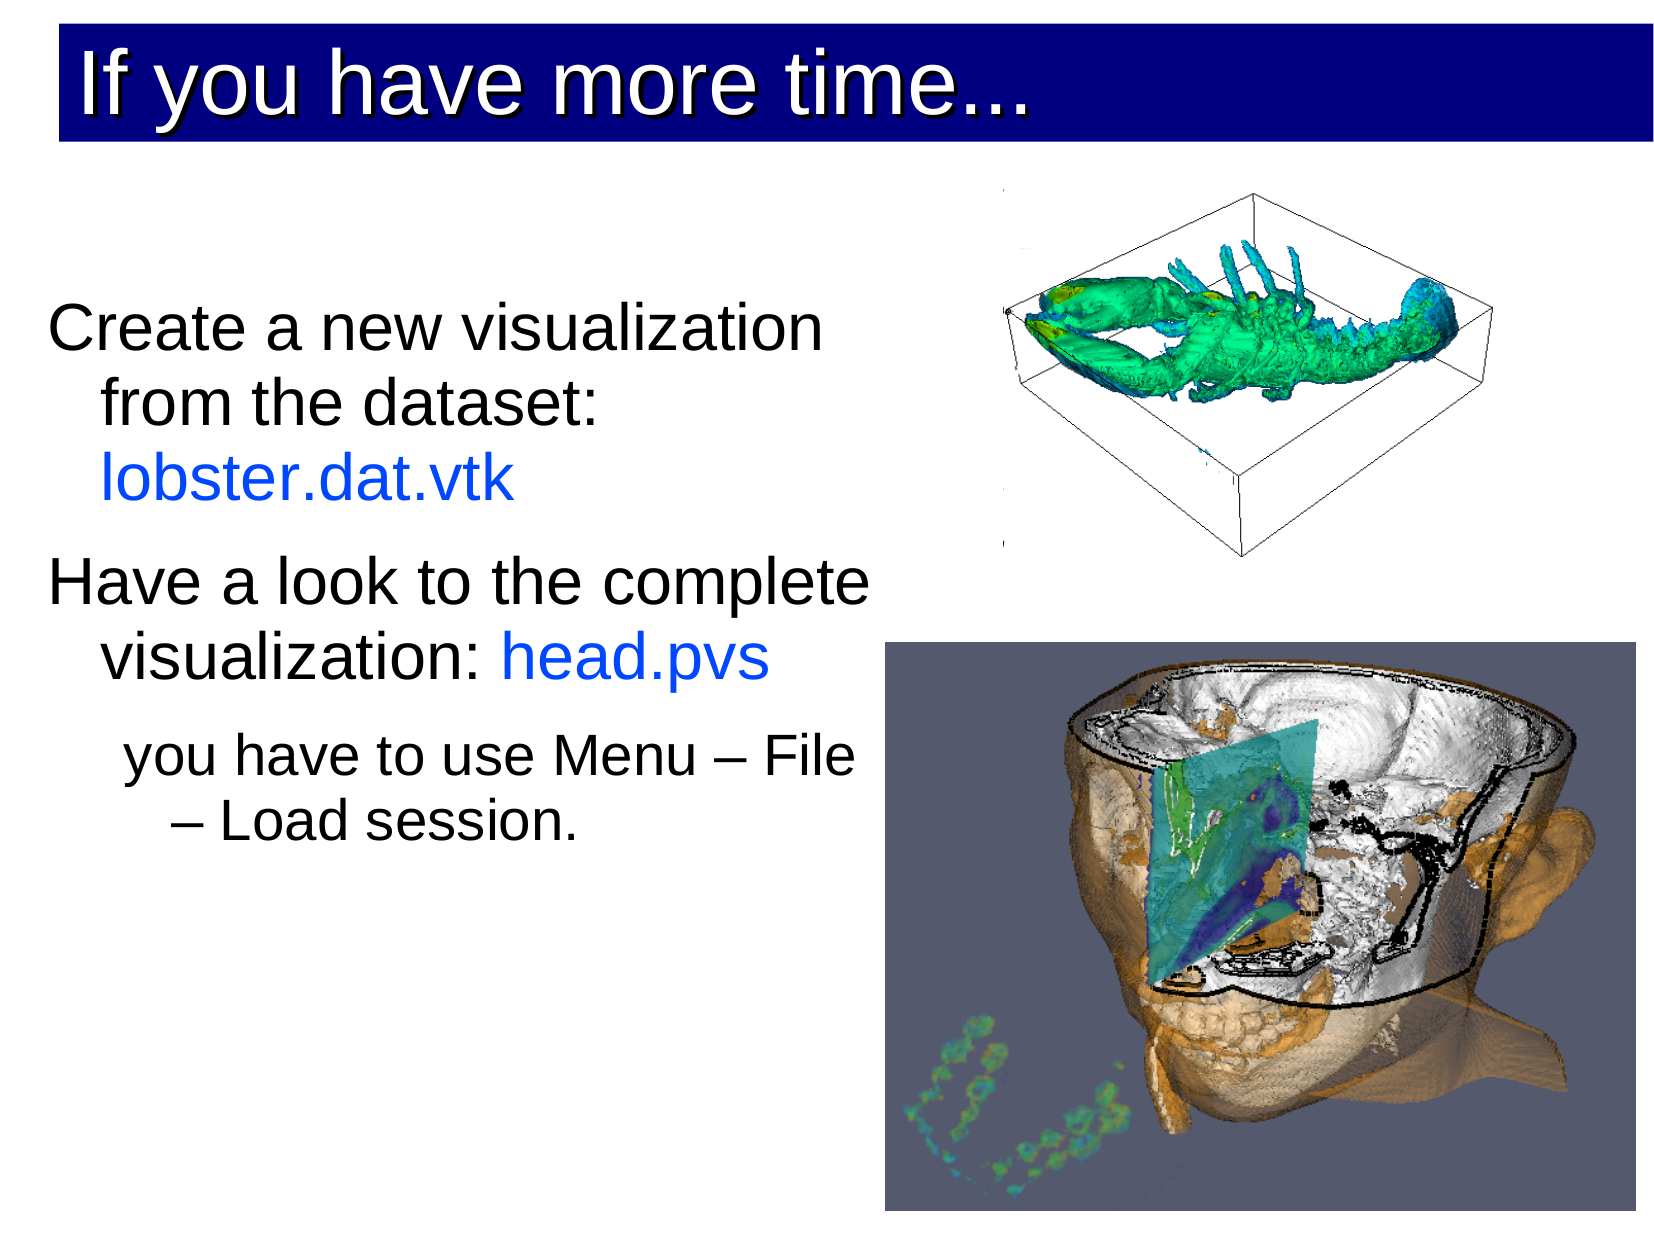

# If you have more time...
Create a new visualization from the dataset: lobster.dat.vtk
Have a look to the complete visualization: head.pvs
you have to use Menu – File – Load session.